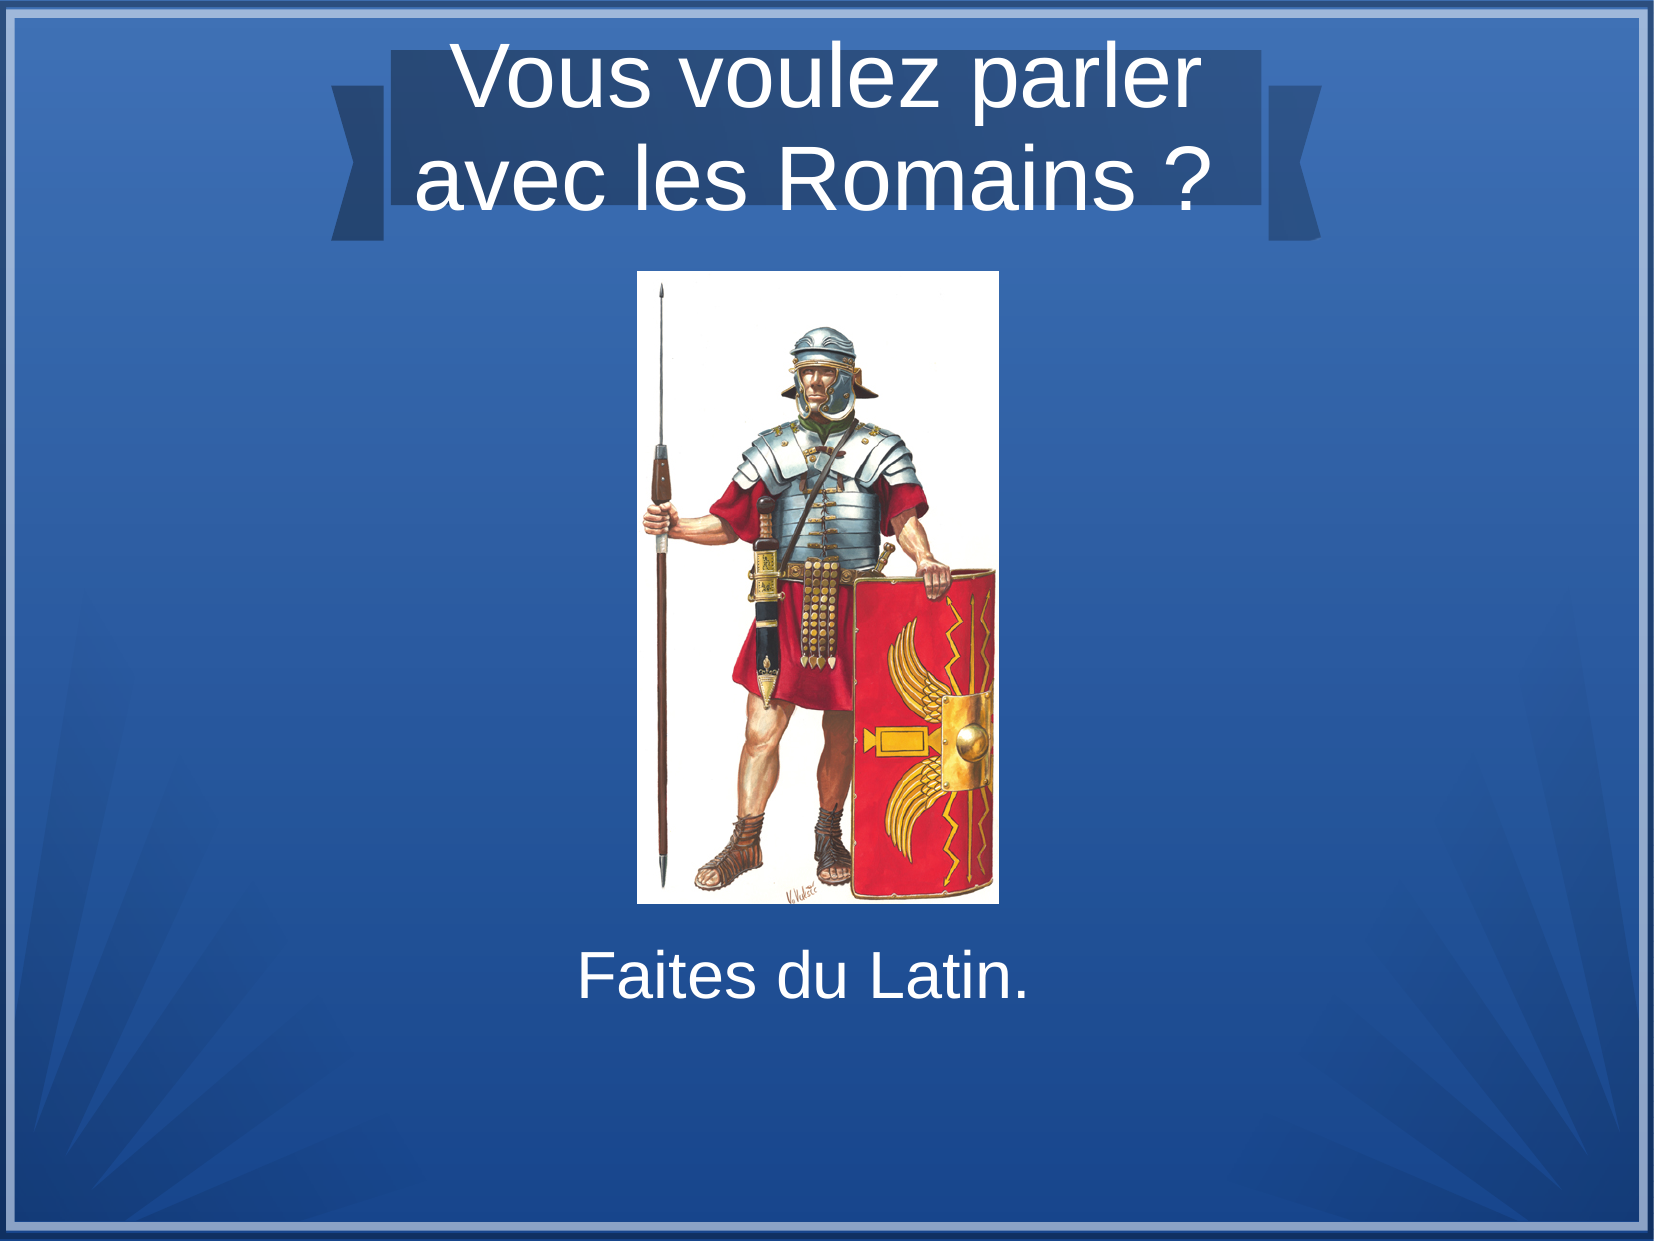

# Vous voulez parler avec les Romains ?
Faites du Latin.